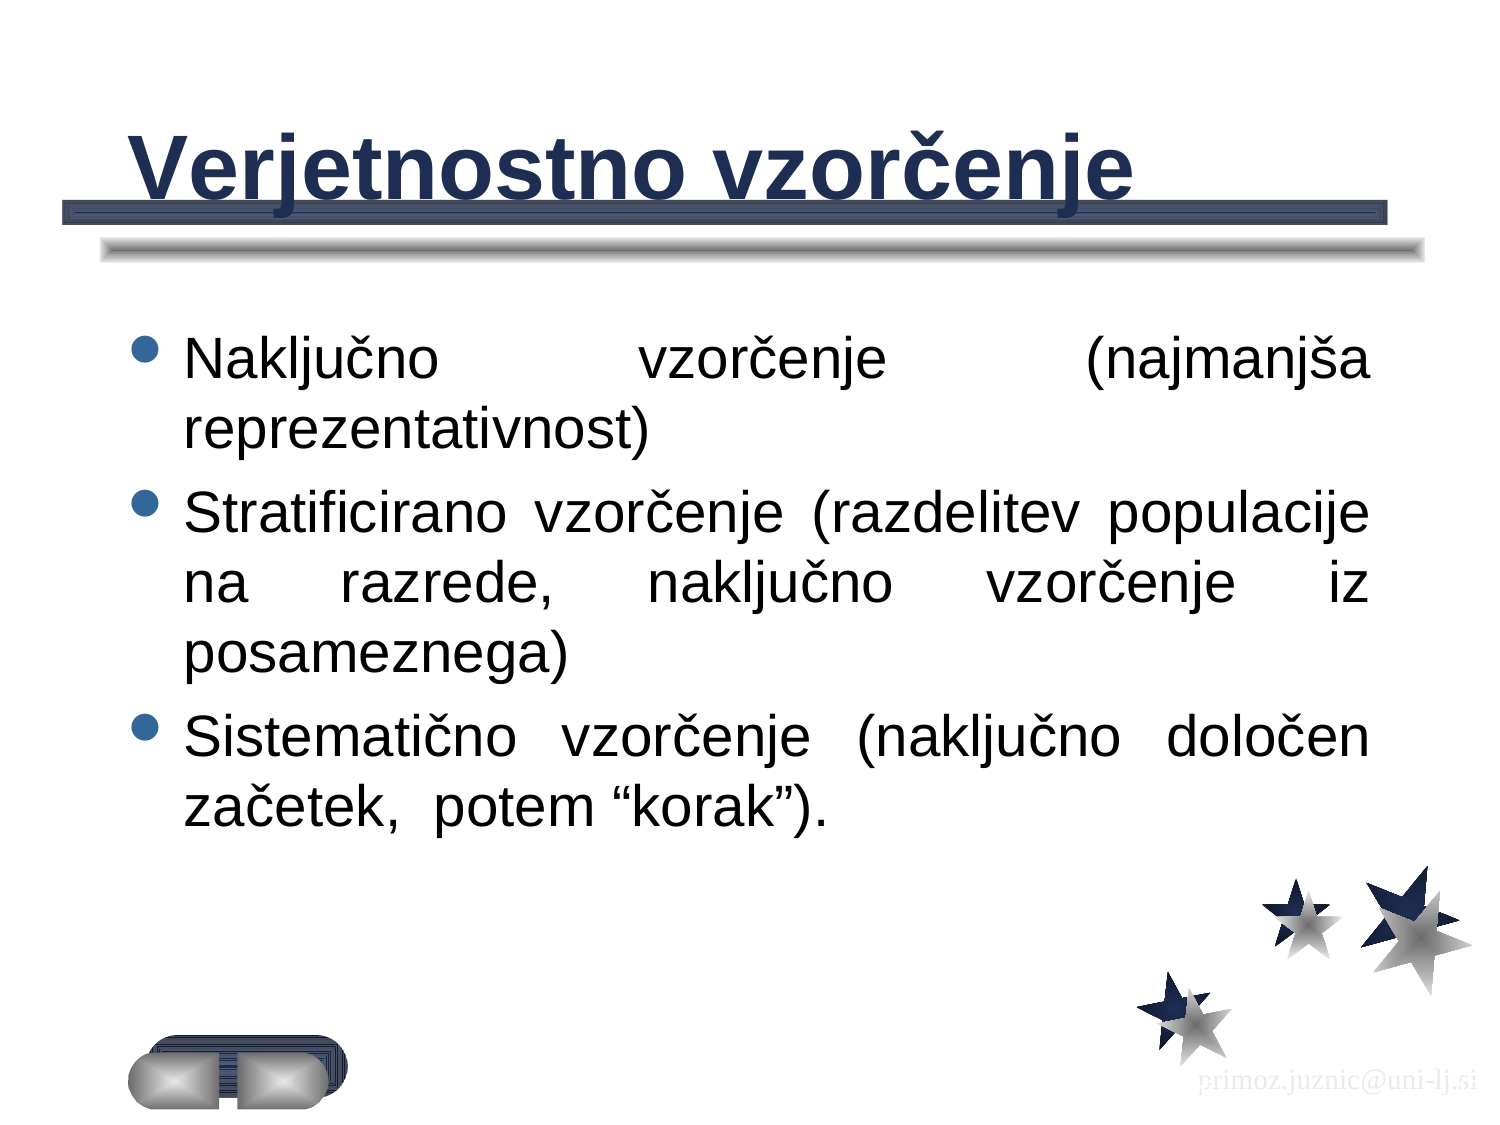

# Verjetnostno vzorčenje
Naključno vzorčenje (najmanjša reprezentativnost)
Stratificirano vzorčenje (razdelitev populacije na razrede, naključno vzorčenje iz posameznega)
Sistematično vzorčenje (naključno določen začetek, potem “korak”).
Primoz Juznic, BINK, FF, Univerza v Ljubljani